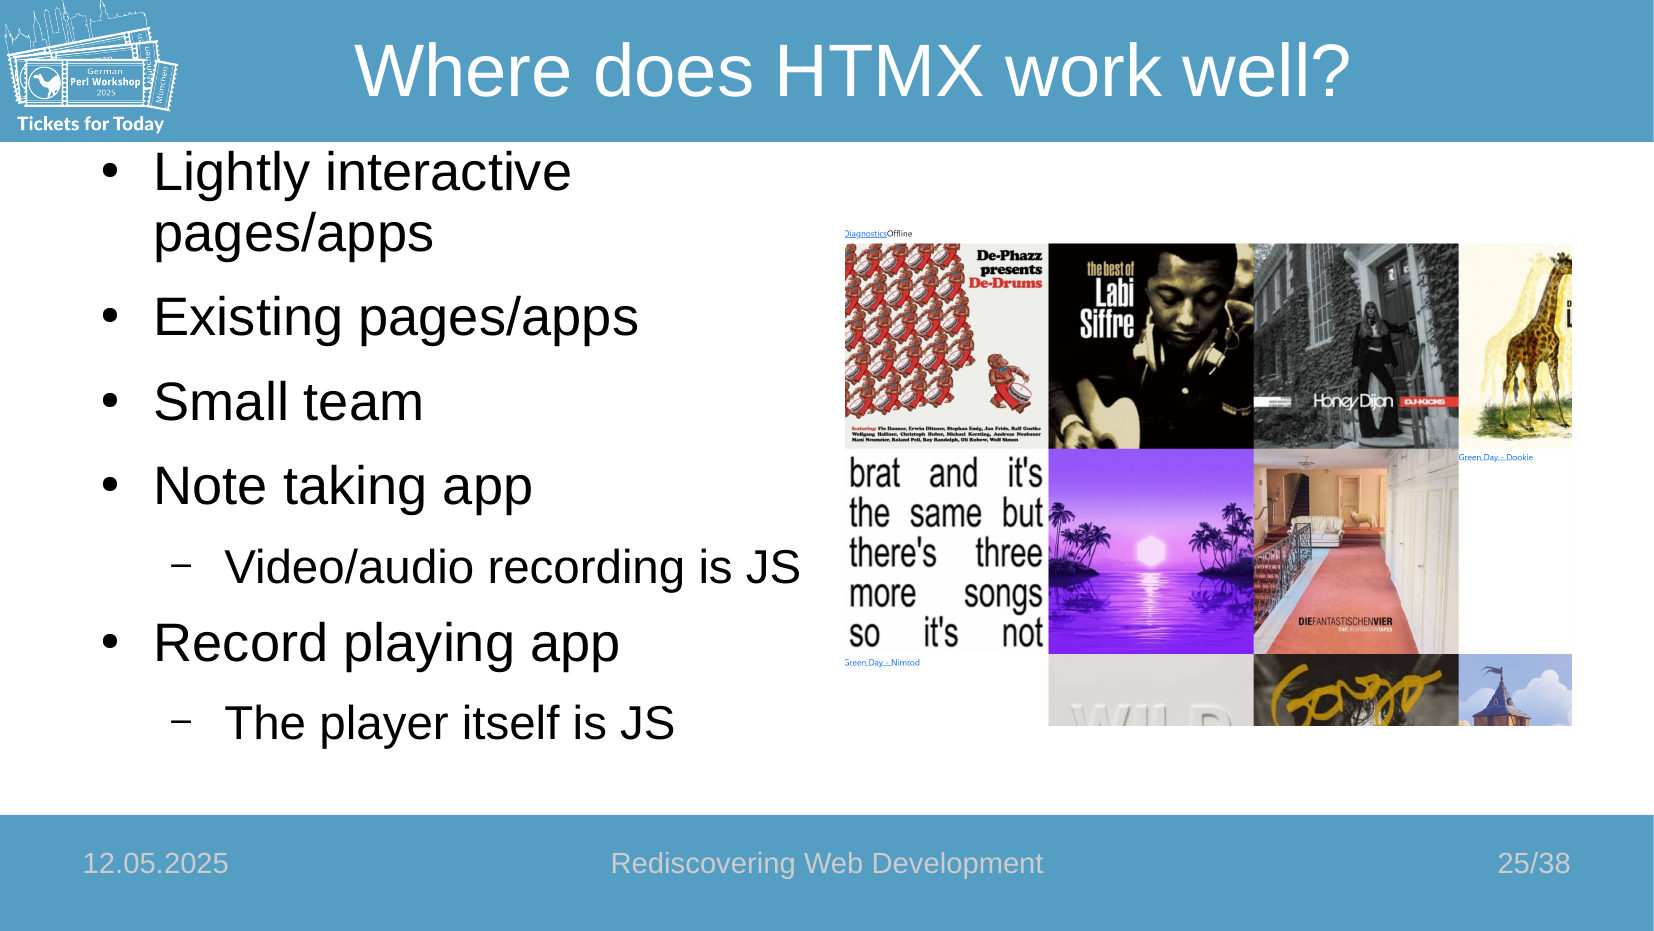

# Where does HTMX work well?
Lightly interactive pages/apps
Existing pages/apps
Small team
Note taking app
Video/audio recording is JS
Record playing app
The player itself is JS
08. März 2019
25